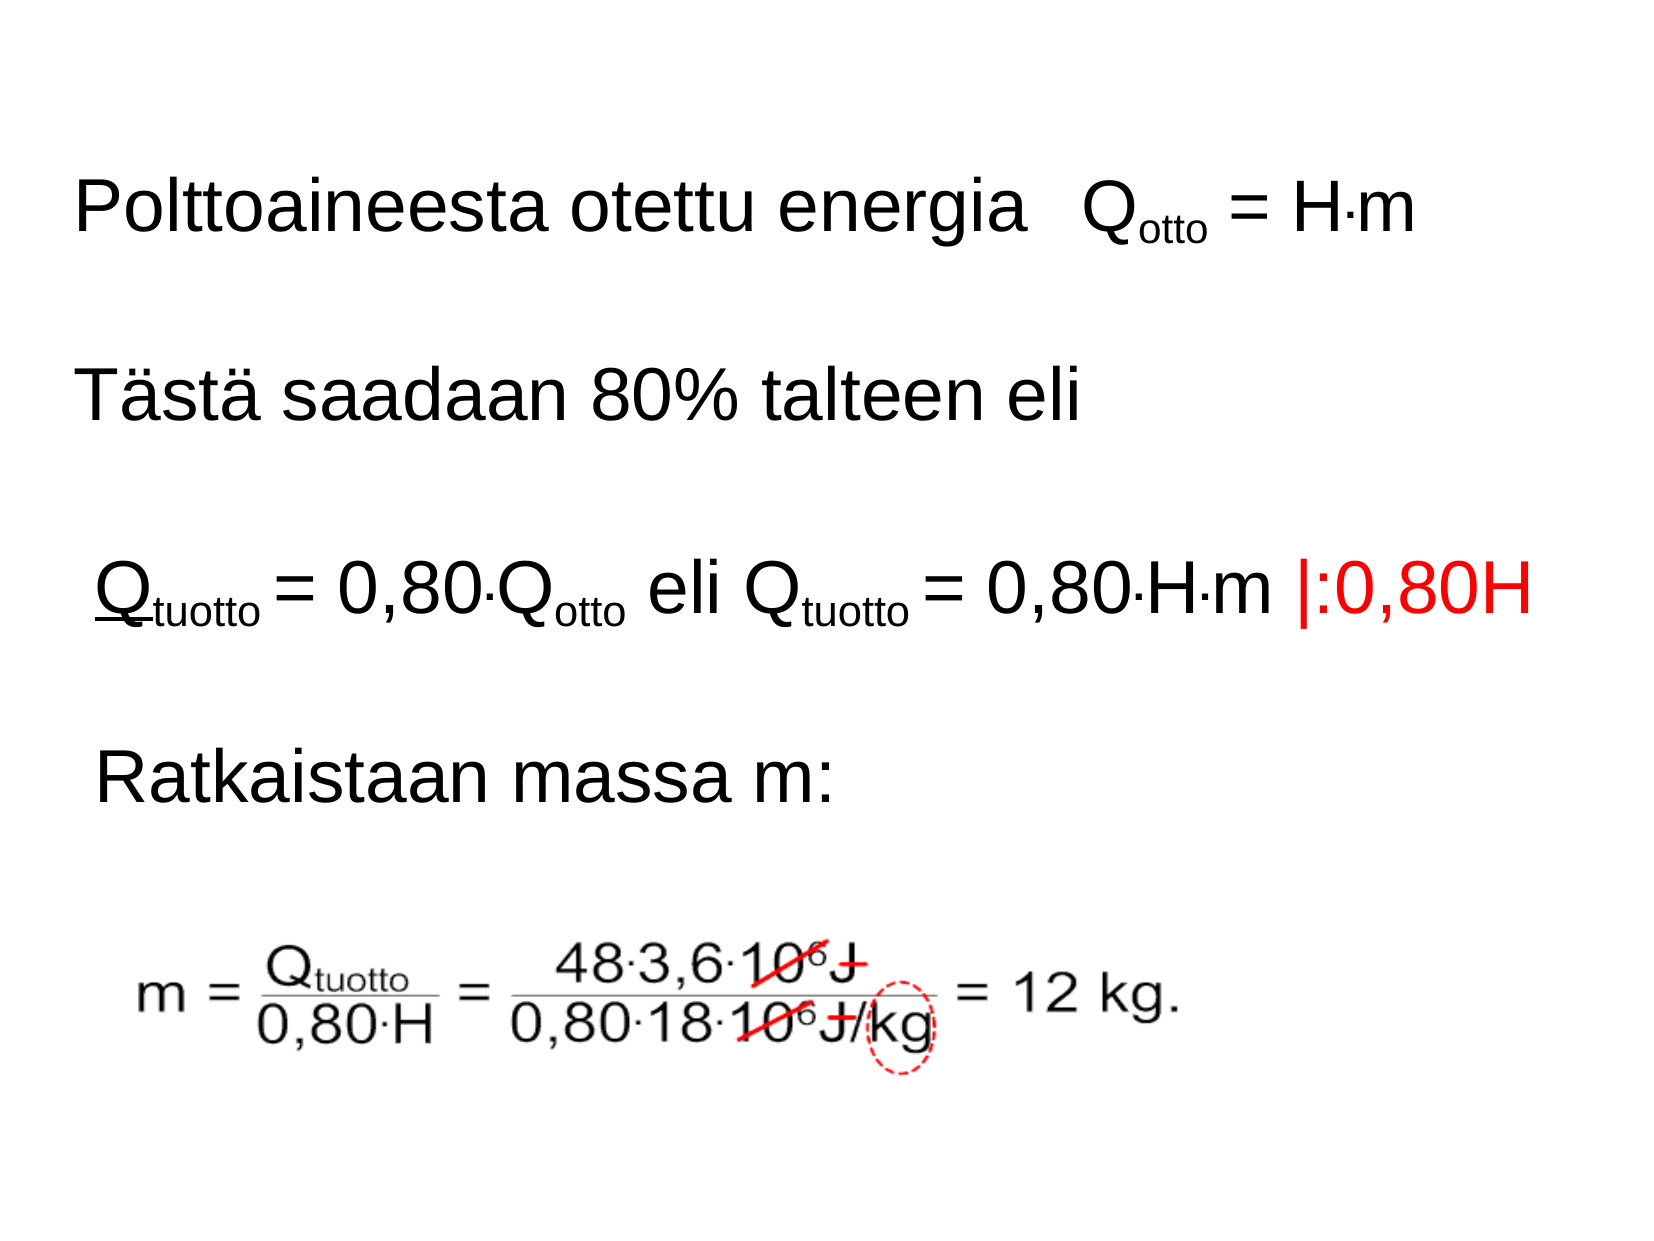

Polttoaineesta otettu energia Qotto = H.m
Tästä saadaan 80% talteen eli
 Qtuotto = 0,80.Qotto eli Qtuotto = 0,80.H.m |:0,80H
 Ratkaistaan massa m: